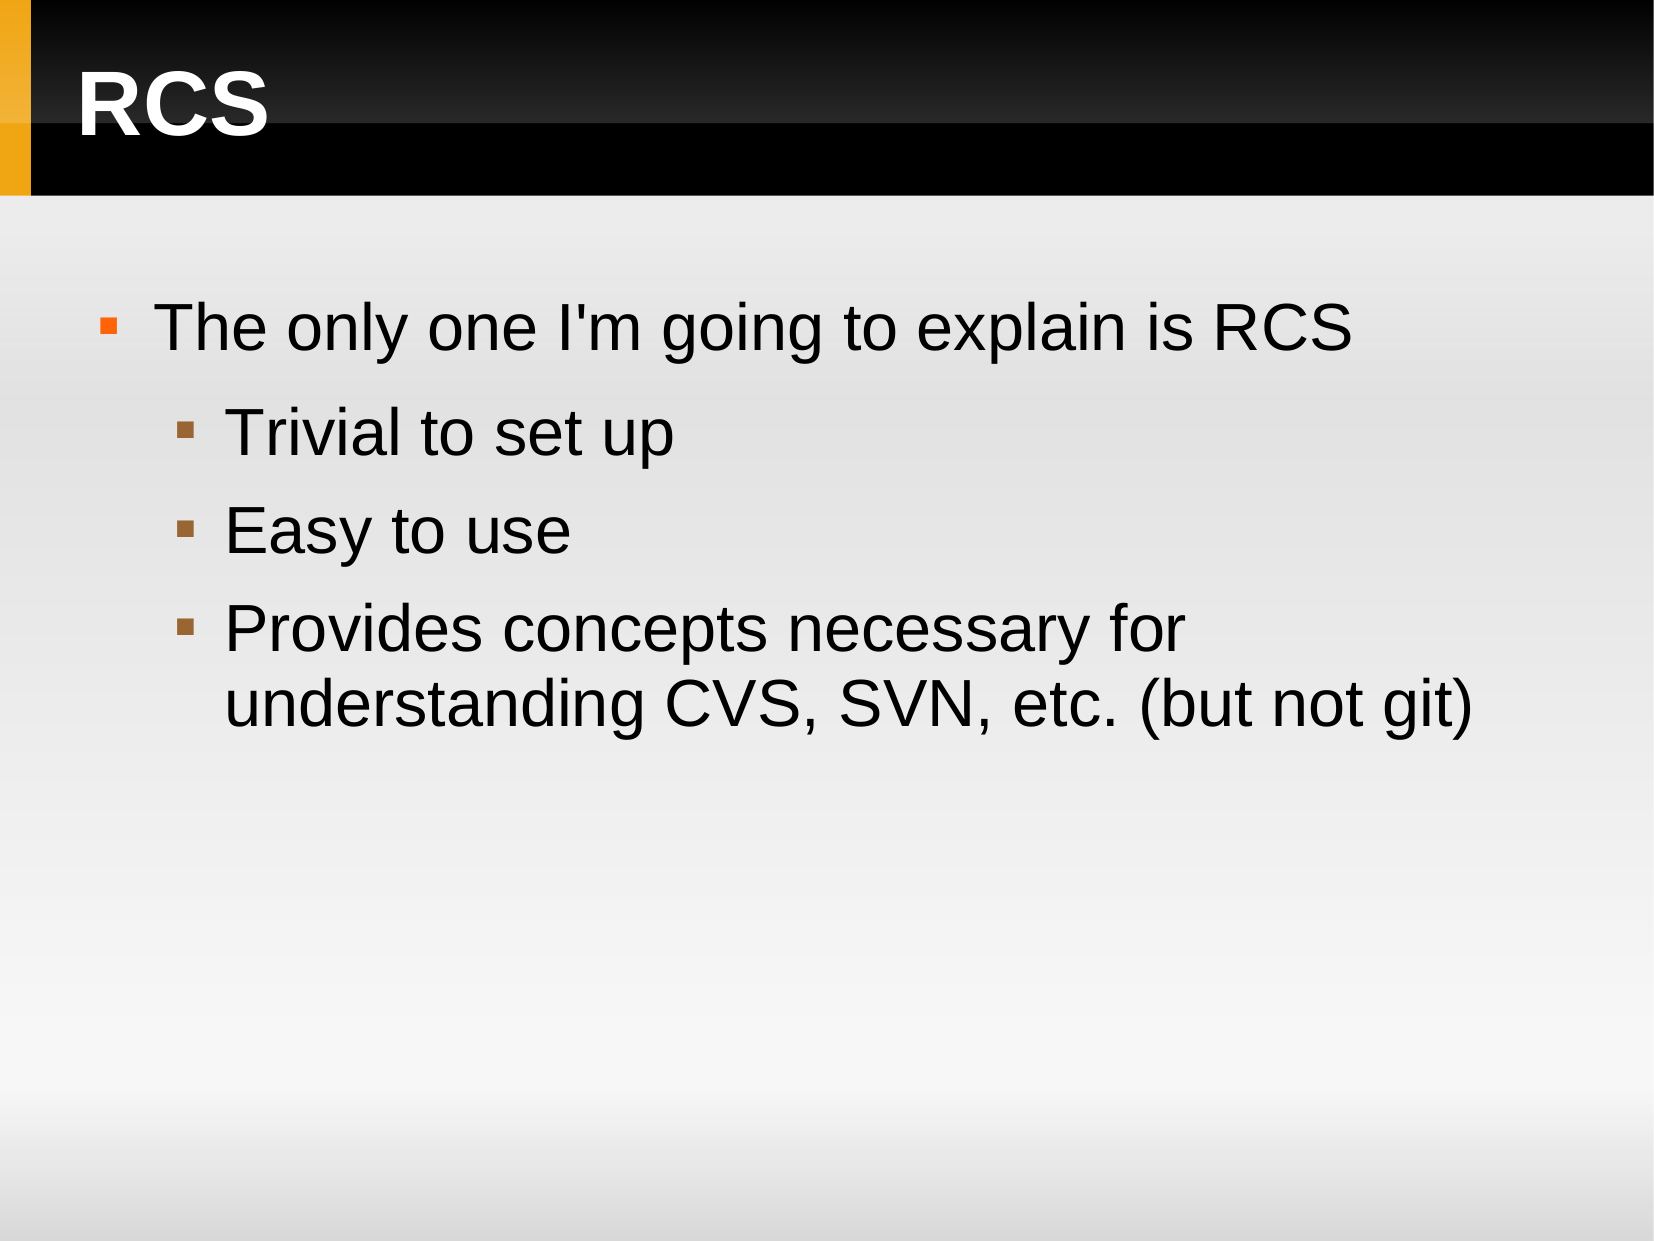

# RCS
The only one I'm going to explain is RCS
Trivial to set up
Easy to use
Provides concepts necessary for understanding CVS, SVN, etc. (but not git)